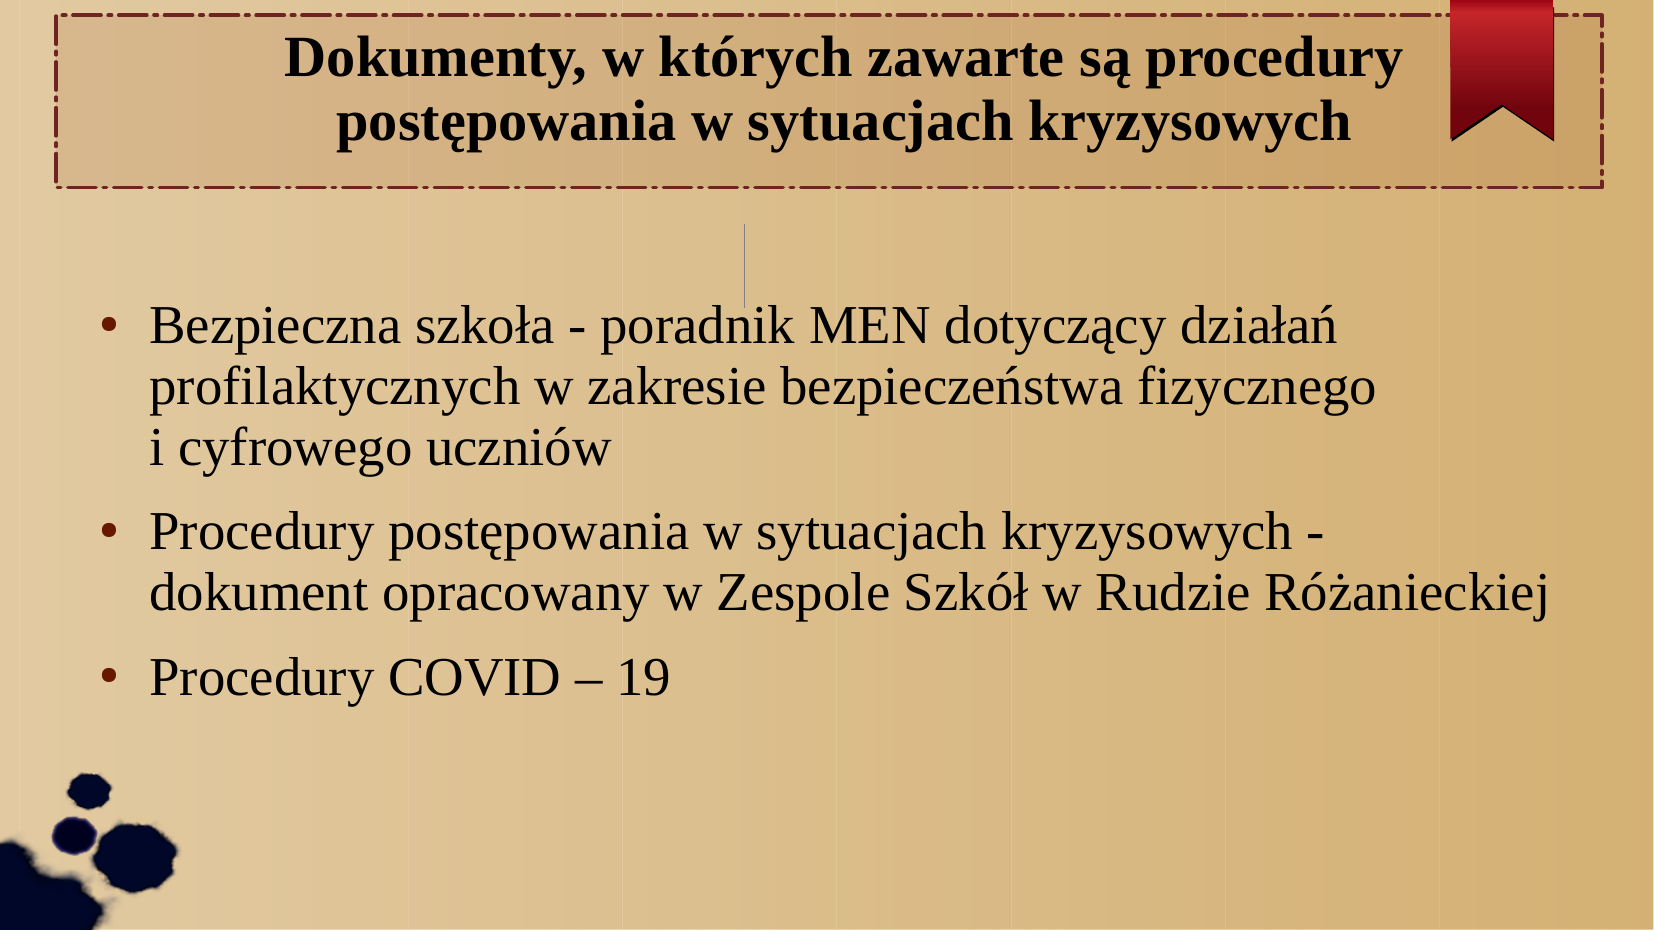

# Dokumenty, w których zawarte są procedury postępowania w sytuacjach kryzysowych
Bezpieczna szkoła - poradnik MEN dotyczący działań profilaktycznych w zakresie bezpieczeństwa fizycznego i cyfrowego uczniów
Procedury postępowania w sytuacjach kryzysowych - dokument opracowany w Zespole Szkół w Rudzie Różanieckiej
Procedury COVID – 19